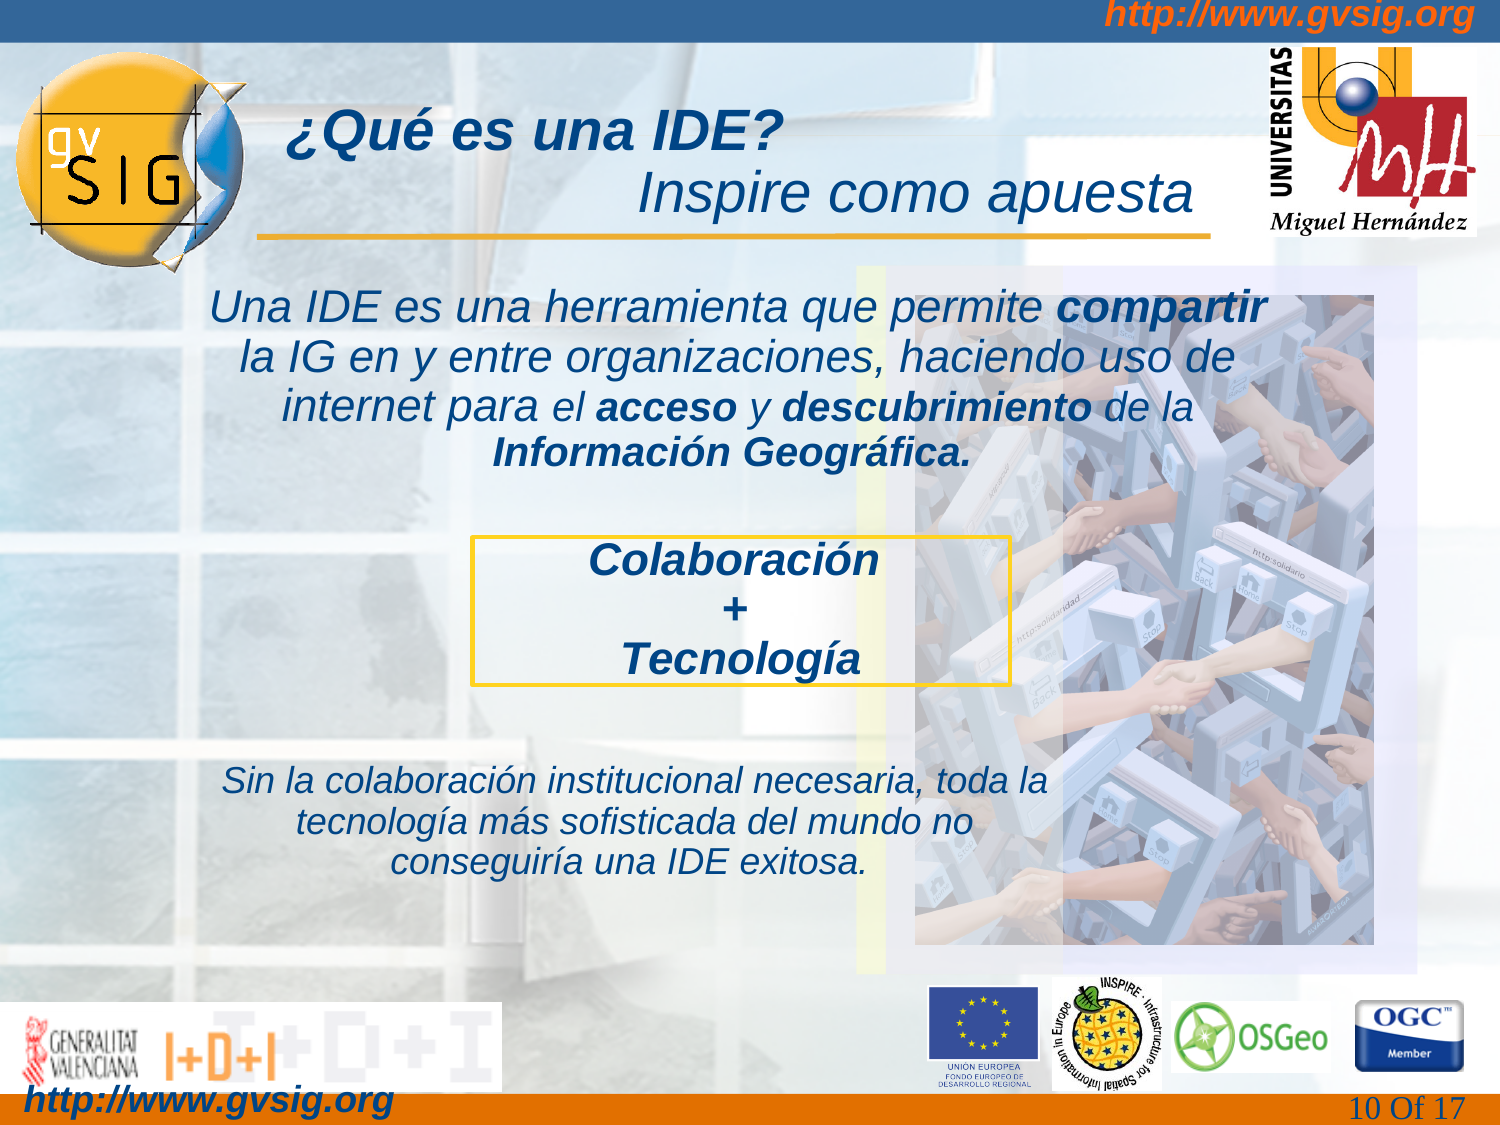

¿Qué es una IDE?
Inspire como apuesta
Una IDE es una herramienta que permite compartir la IG en y entre organizaciones, haciendo uso de internet para el acceso y descubrimiento de la Información Geográfica.
Colaboración
+
Tecnología
Sin la colaboración institucional necesaria, toda la tecnología más sofisticada del mundo no conseguiría una IDE exitosa.
10